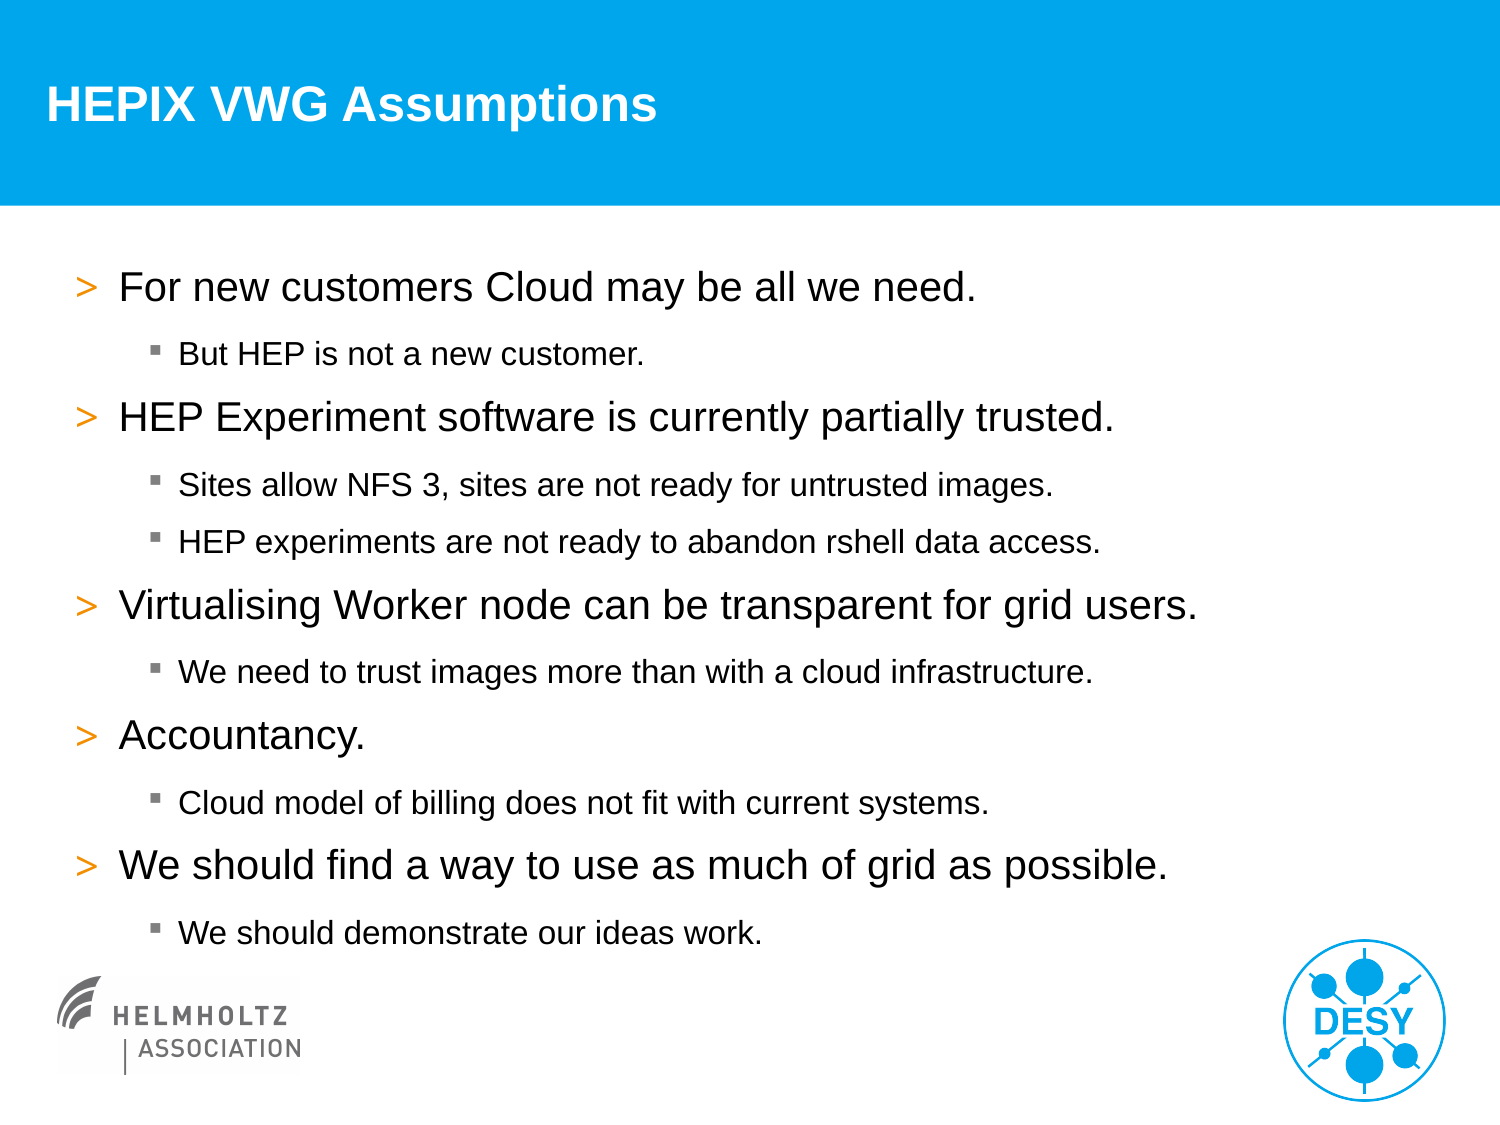

# HEPIX VWG Assumptions
For new customers Cloud may be all we need.
But HEP is not a new customer.
HEP Experiment software is currently partially trusted.
Sites allow NFS 3, sites are not ready for untrusted images.
HEP experiments are not ready to abandon rshell data access.
Virtualising Worker node can be transparent for grid users.
We need to trust images more than with a cloud infrastructure.
Accountancy.
Cloud model of billing does not fit with current systems.
We should find a way to use as much of grid as possible.
We should demonstrate our ideas work.